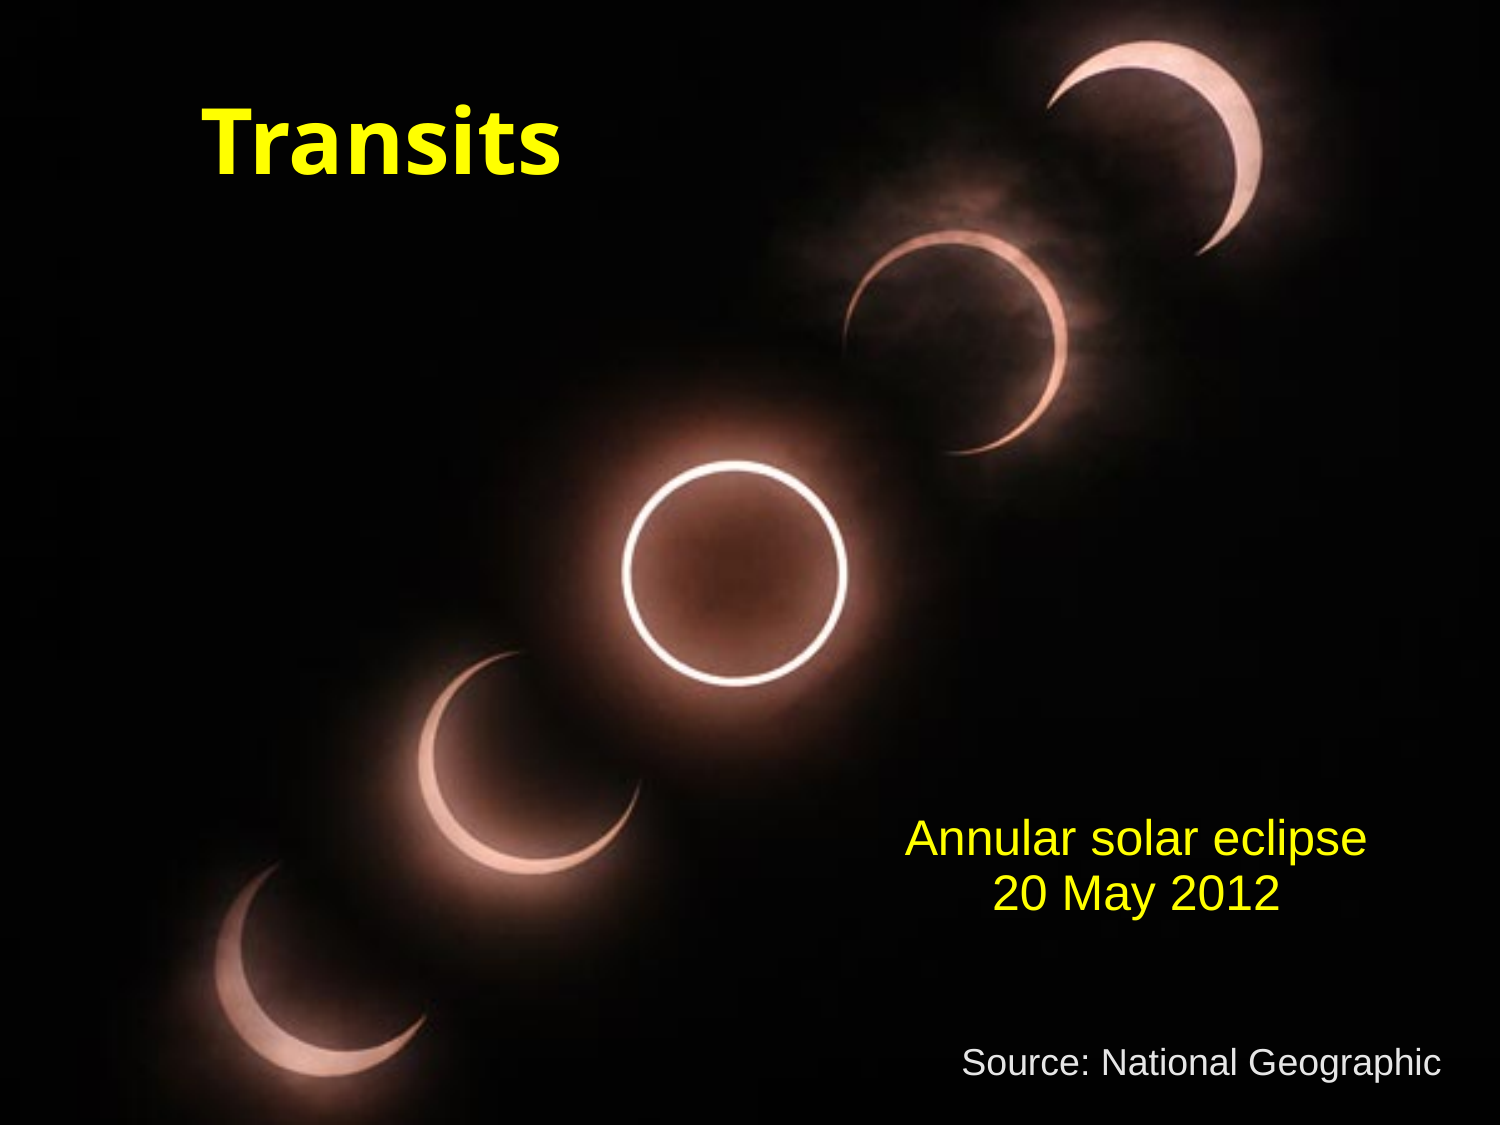

# Transits
Annular solar eclipse
20 May 2012
Source: National Geographic